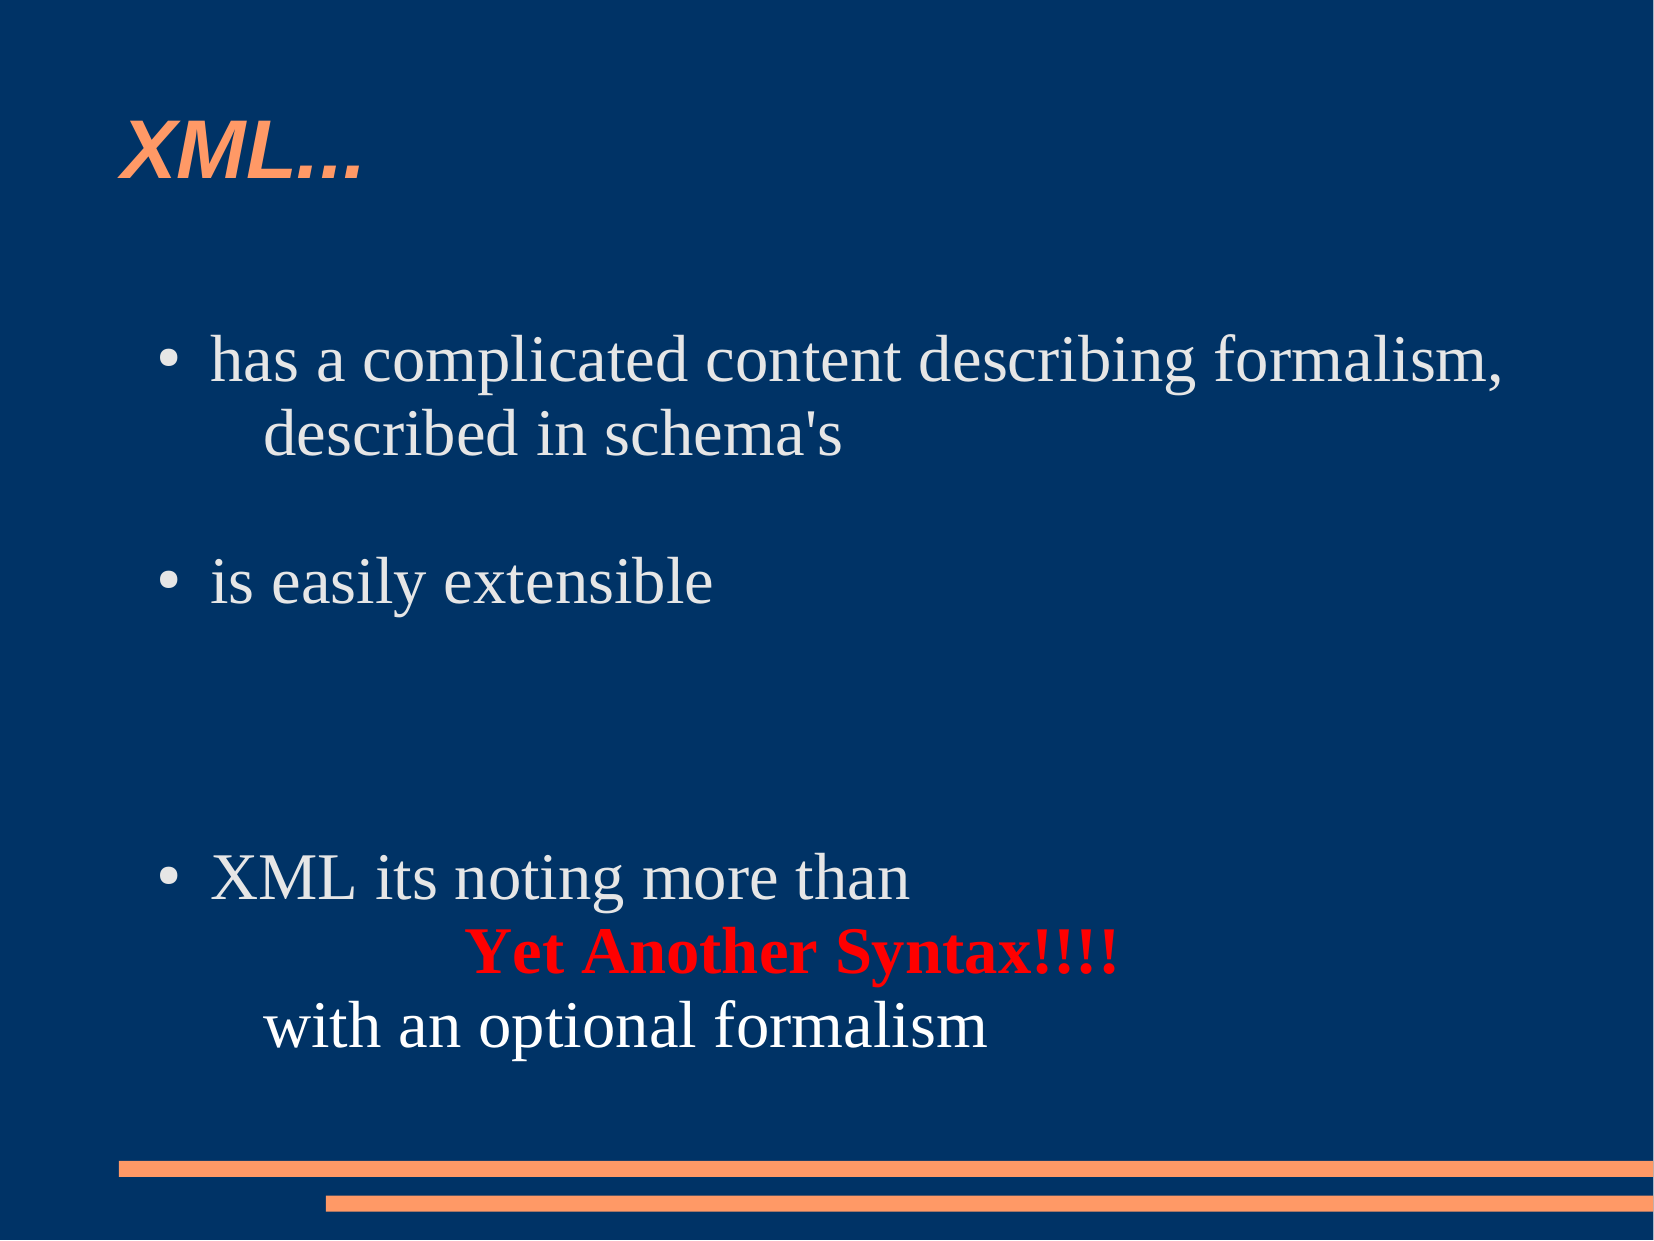

# XML...
has a complicated content describing formalism, described in schema's
is easily extensible
XML its noting more than
 Yet Another Syntax!!!!
with an optional formalism